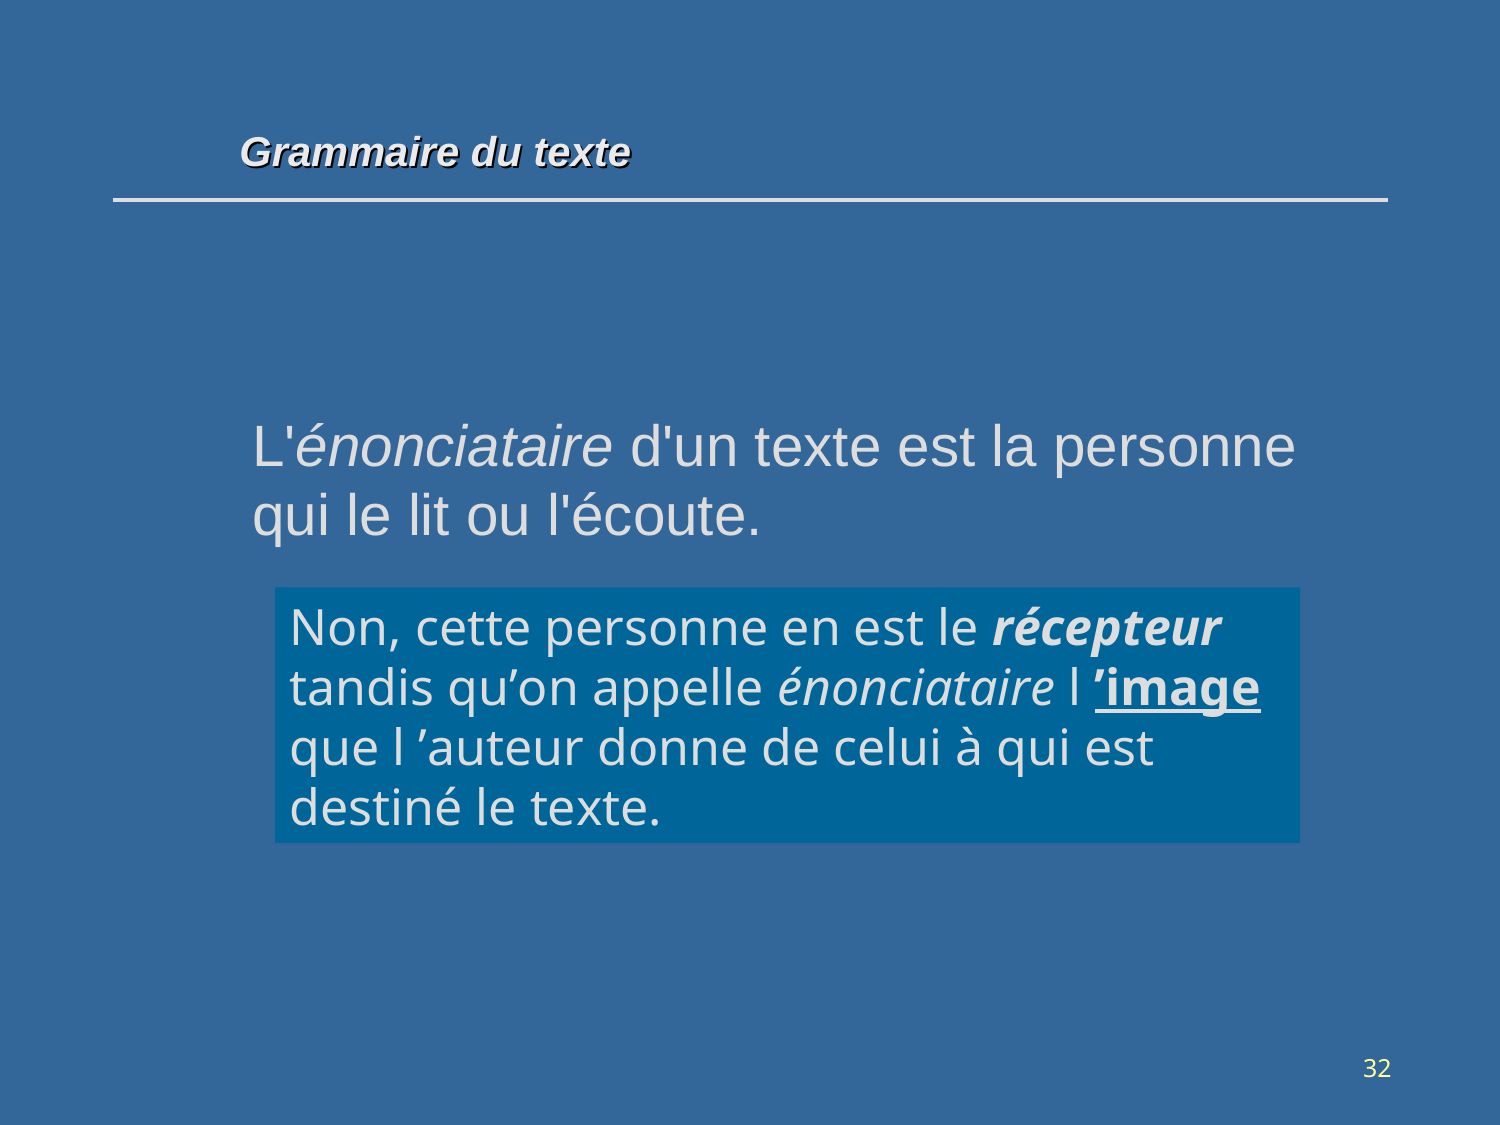

Grammaire du texte
L'énonciataire d'un texte est la personne qui le lit ou l'écoute.
Vrai / Faux ?
Non, cette personne en est le récepteur
tandis qu’on appelle énonciataire l ’image que l ’auteur donne de celui à qui est destiné le texte.
32